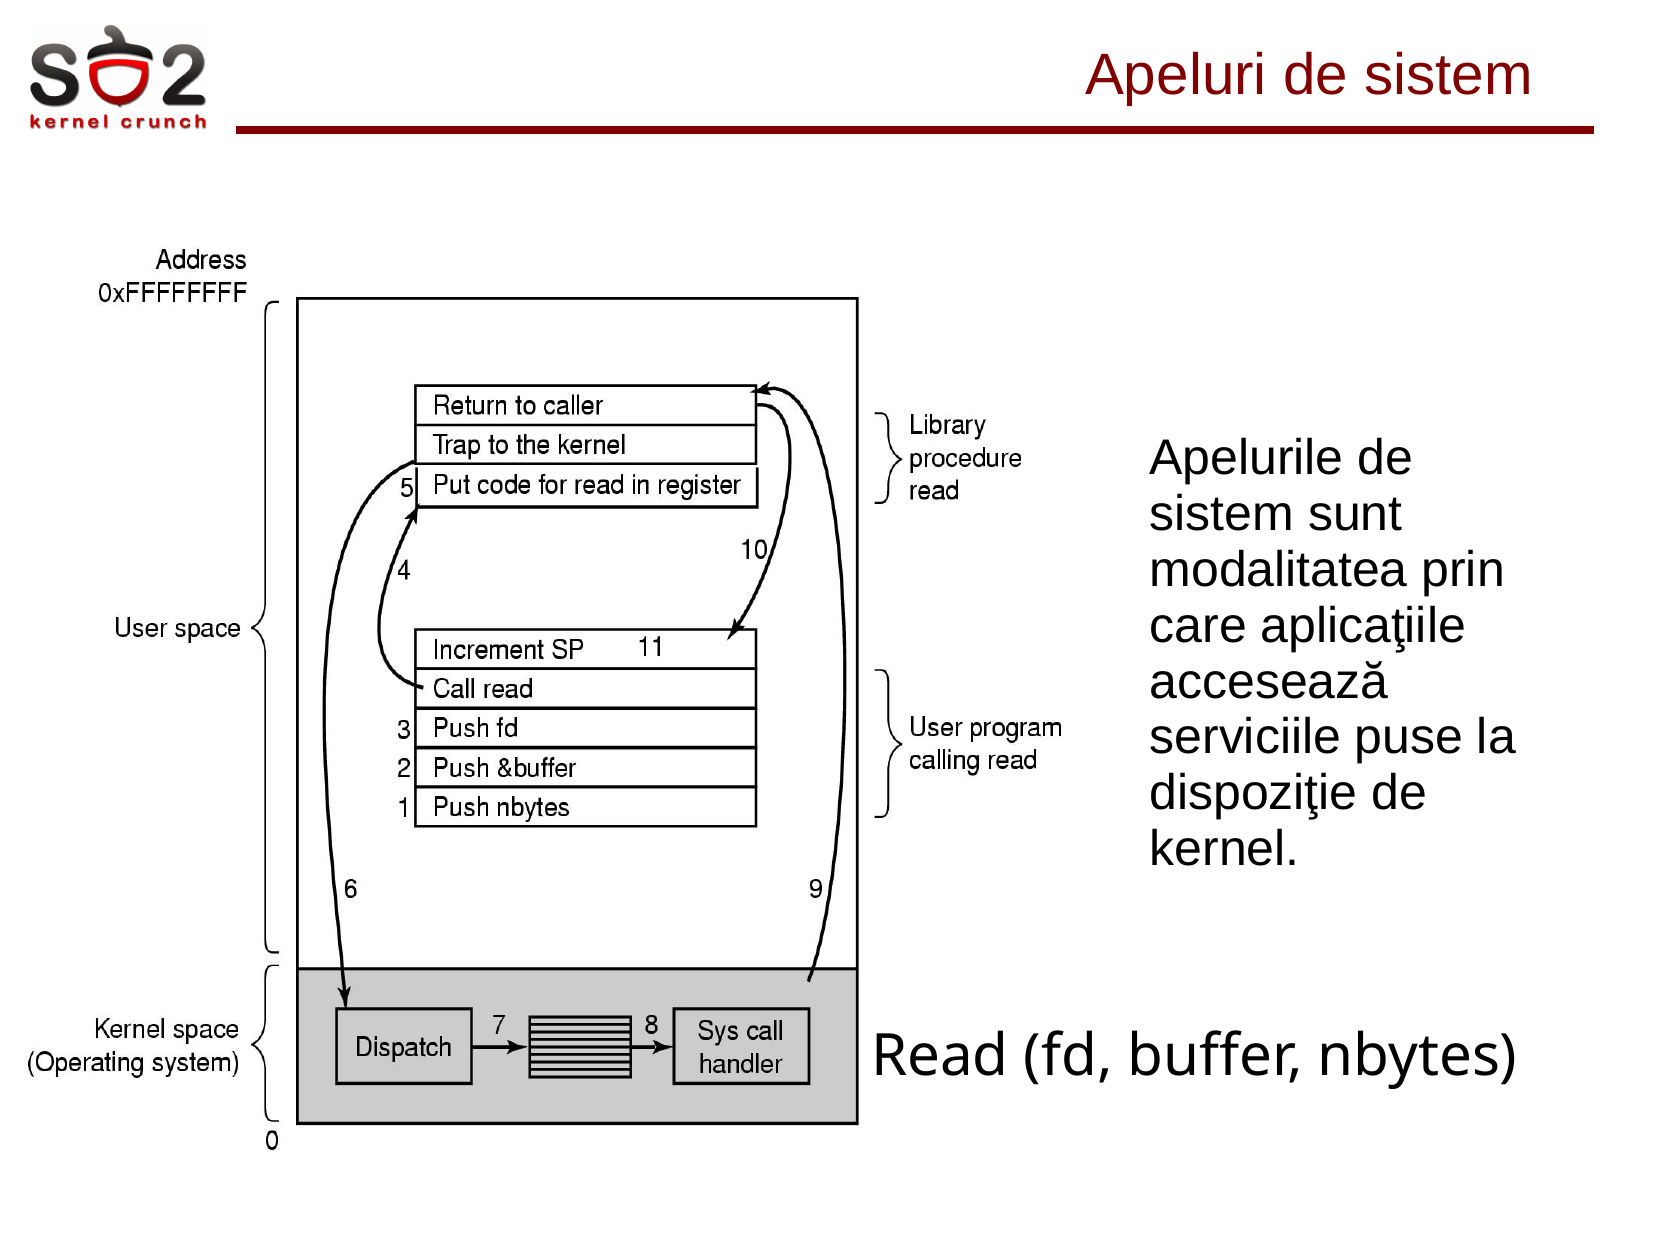

# Apeluri de sistem
Apelurile de sistem sunt modalitatea prin care aplicaţiile accesează serviciile puse la dispoziţie de kernel.
Read (fd, buffer, nbytes)